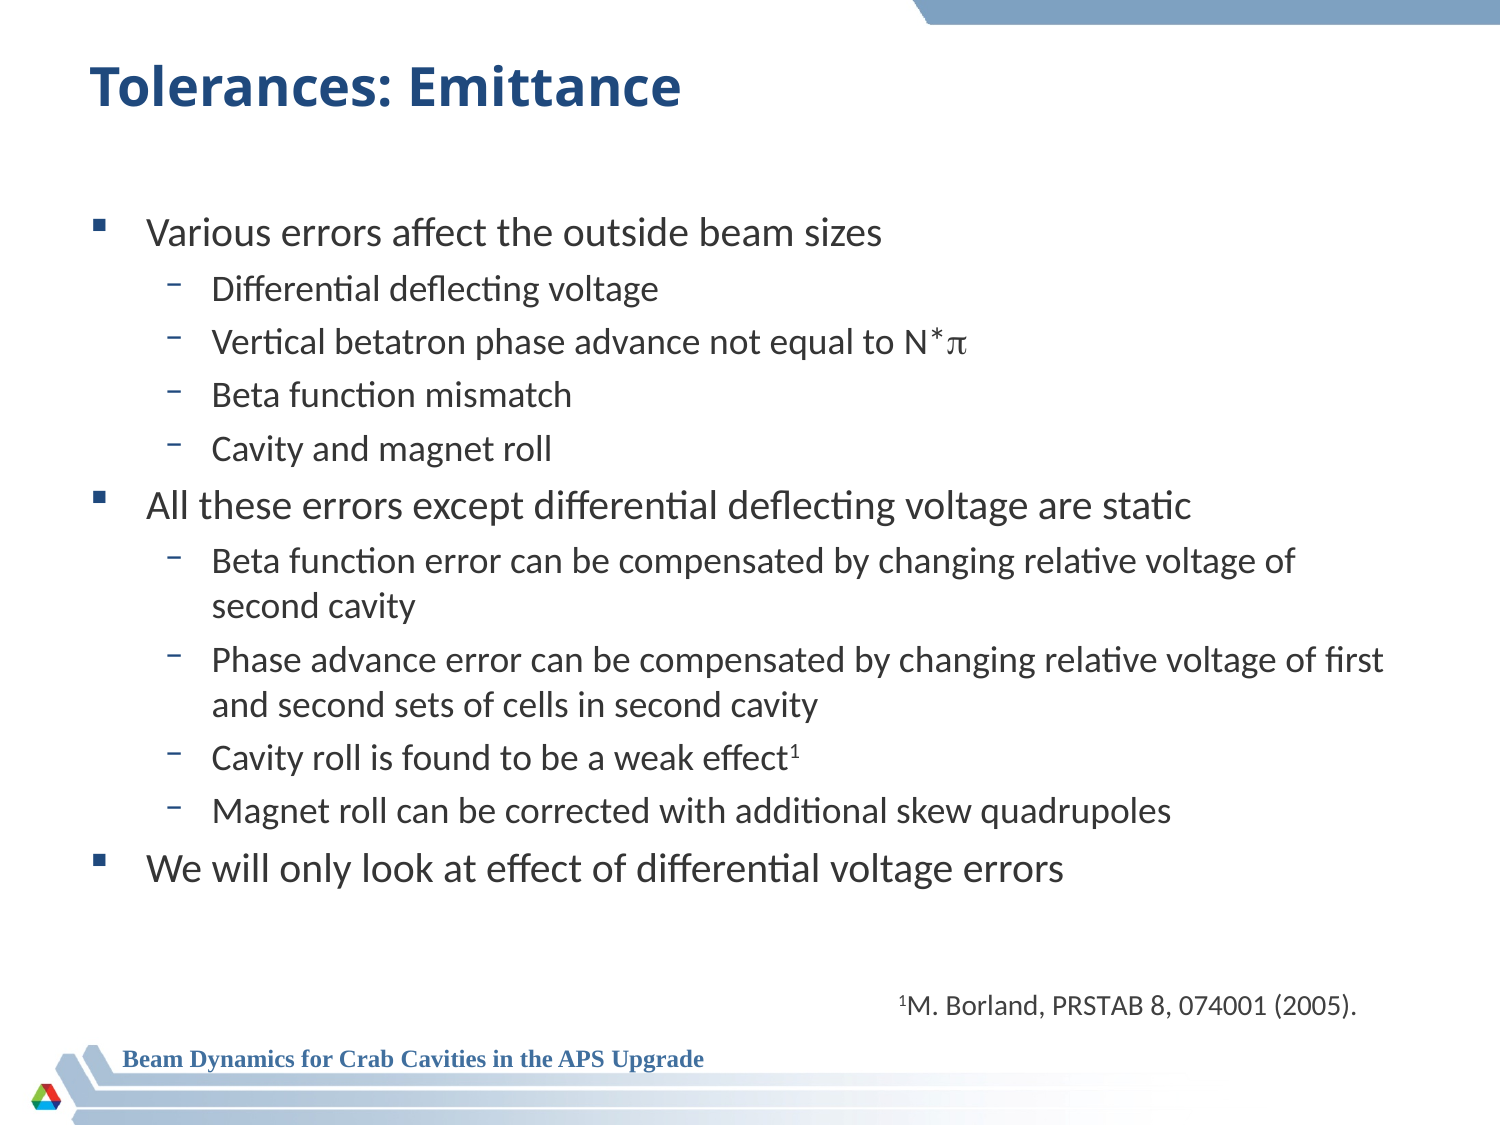

# Tolerances: Emittance
Various errors affect the outside beam sizes
Differential deflecting voltage
Vertical betatron phase advance not equal to N*
Beta function mismatch
Cavity and magnet roll
All these errors except differential deflecting voltage are static
Beta function error can be compensated by changing relative voltage of second cavity
Phase advance error can be compensated by changing relative voltage of first and second sets of cells in second cavity
Cavity roll is found to be a weak effect1
Magnet roll can be corrected with additional skew quadrupoles
We will only look at effect of differential voltage errors
1M. Borland, PRSTAB 8, 074001 (2005).